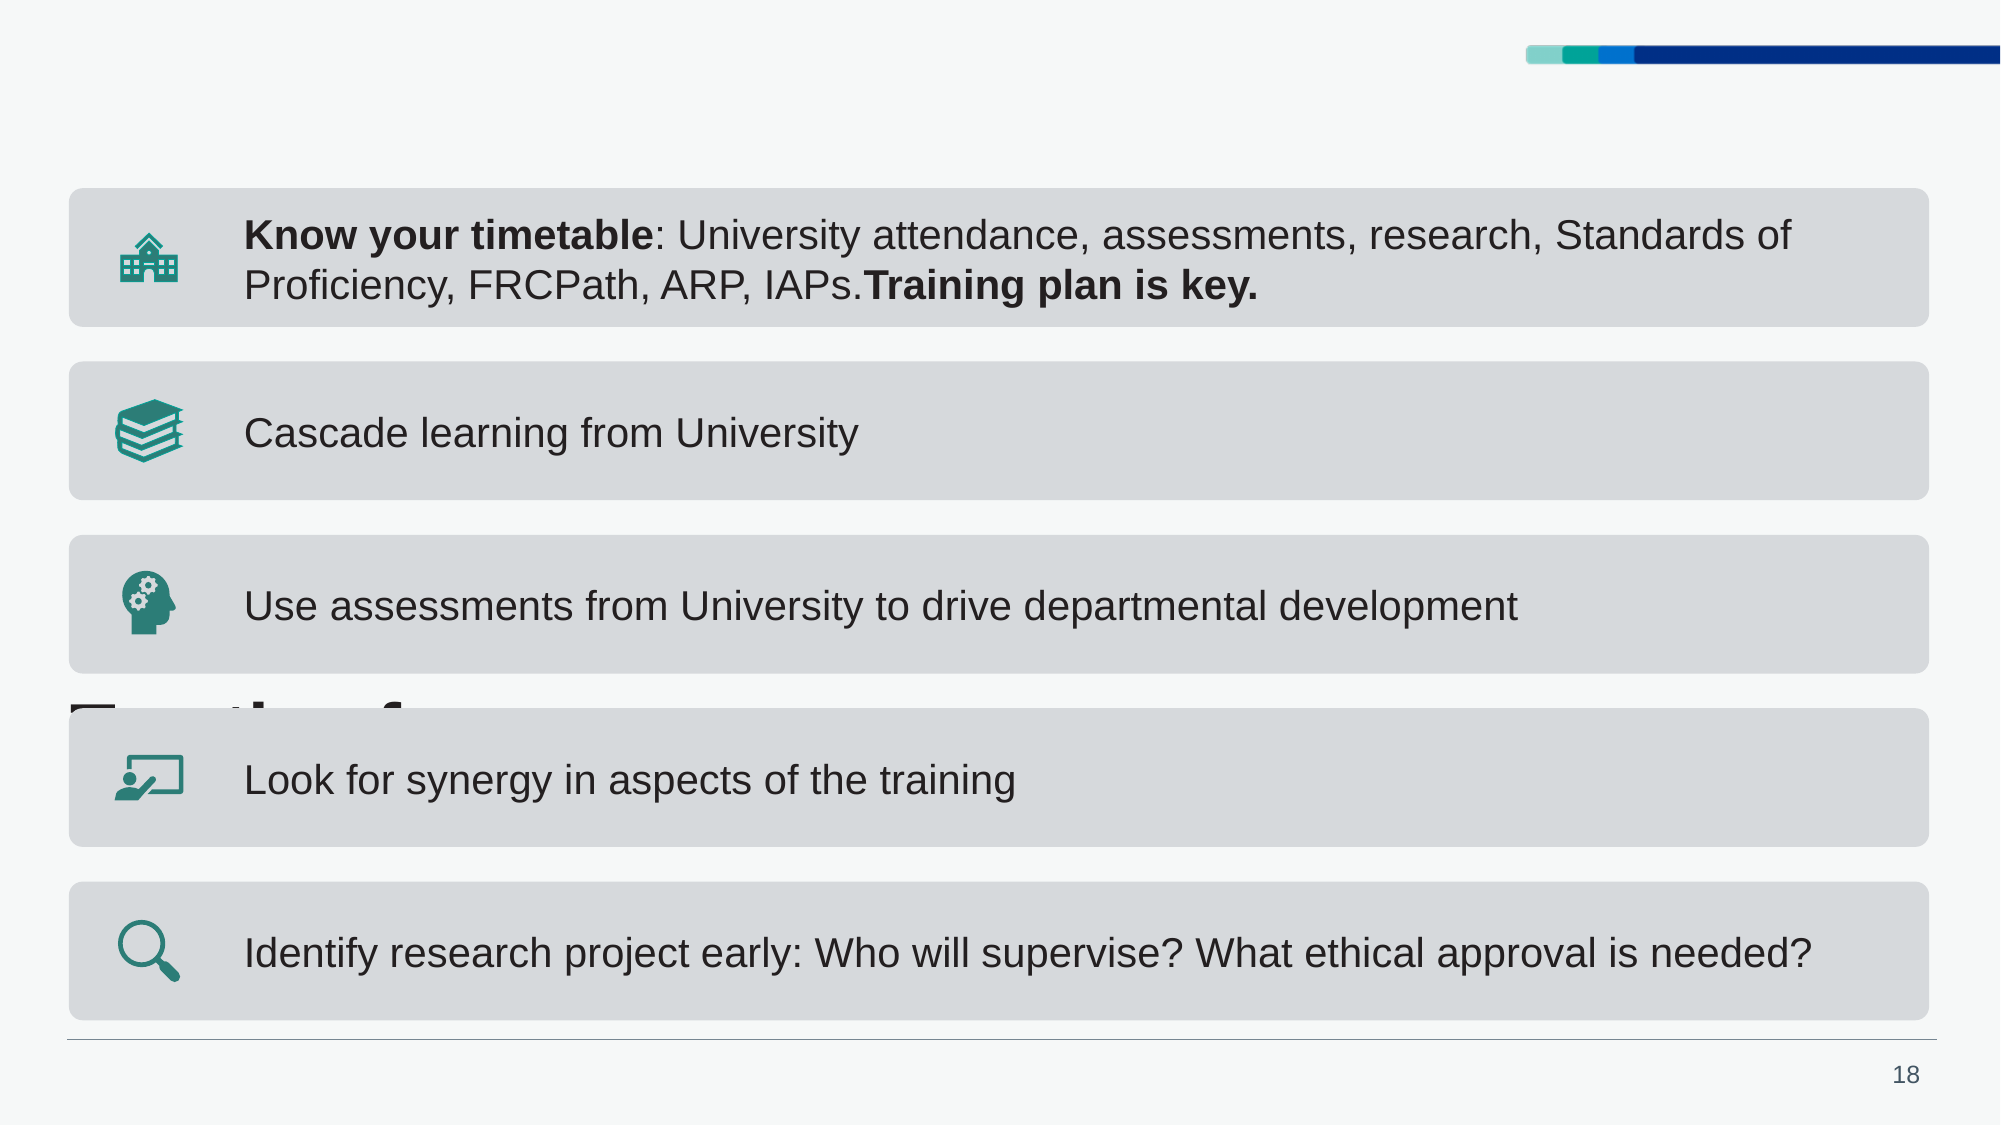

Know your timetable: University attendance, assessments, research, Standards of Proficiency, FRCPath, ARP, IAPs.Training plan is key.
Cascade learning from University
Use assessments from University to drive departmental development
Look for synergy in aspects of the training
Identify research project early: Who will supervise? What ethical approval is needed?
# Top tips for success